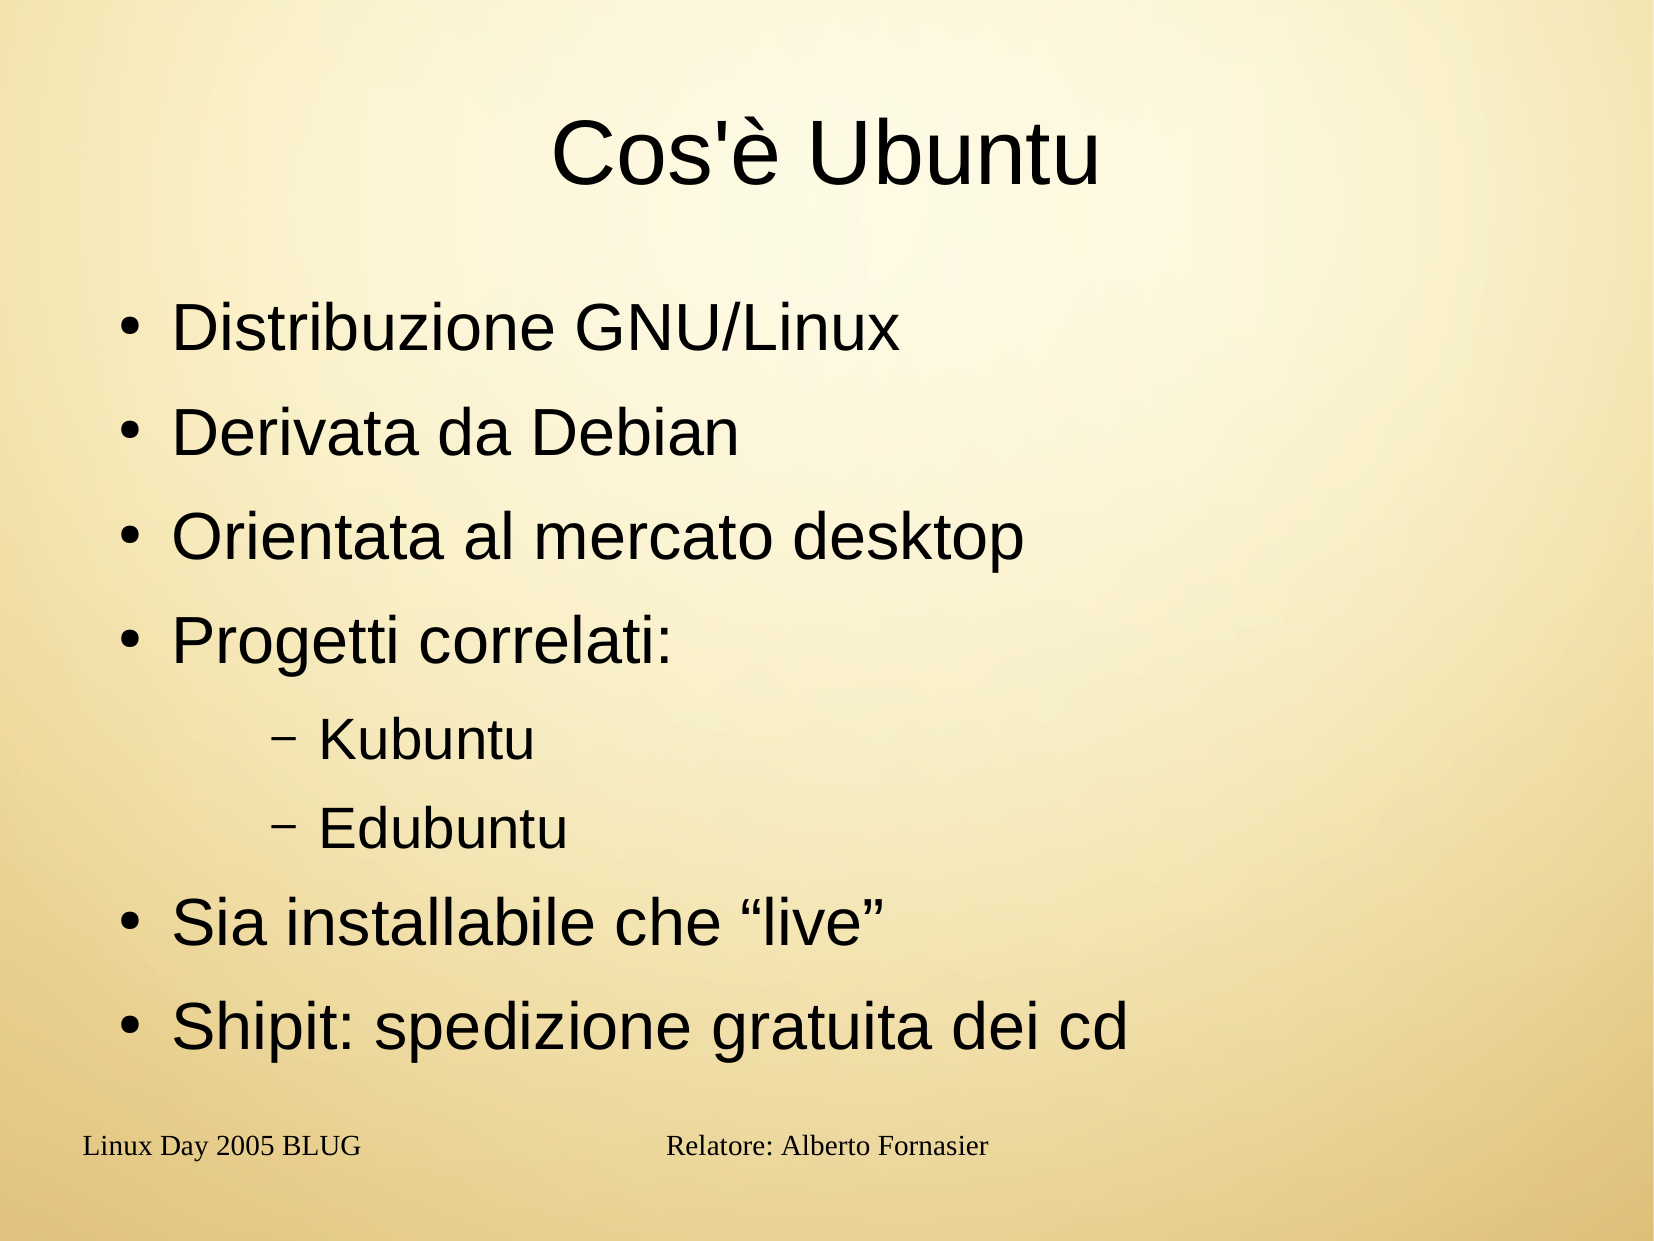

# Cos'è Ubuntu
Distribuzione GNU/Linux
Derivata da Debian
Orientata al mercato desktop
Progetti correlati:
Kubuntu
Edubuntu
Sia installabile che “live”
Shipit: spedizione gratuita dei cd